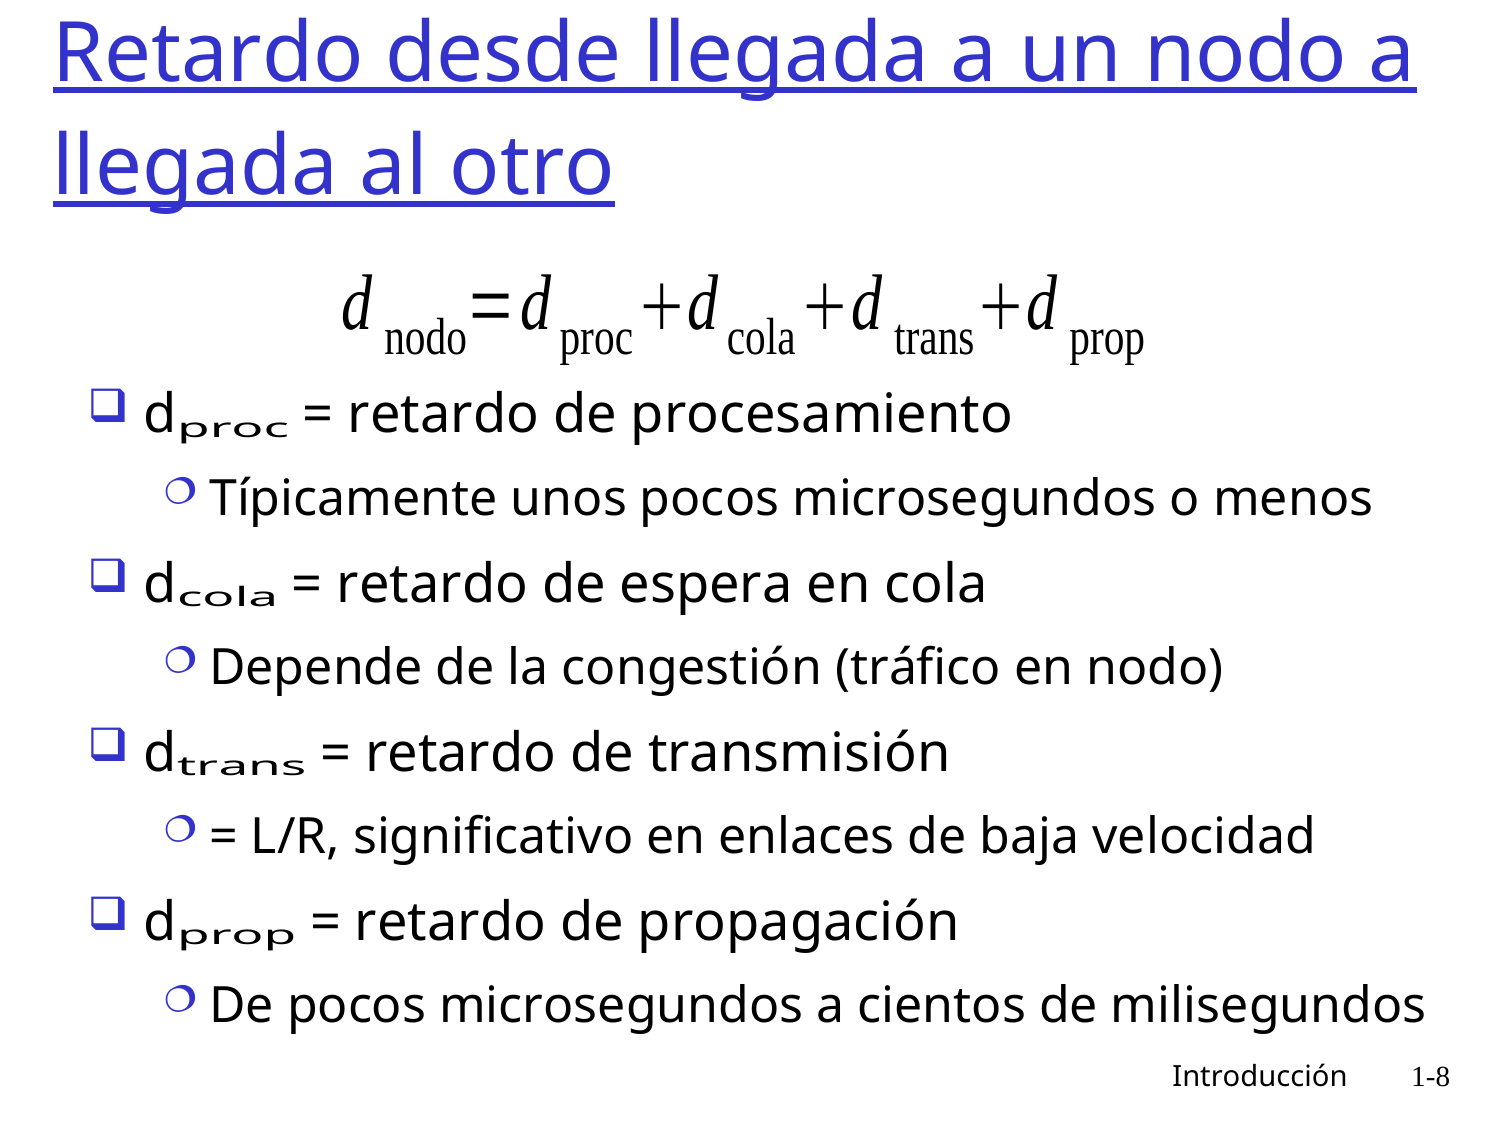

# Retardo desde llegada a un nodo a llegada al otro
dproc = retardo de procesamiento
Típicamente unos pocos microsegundos o menos
dcola = retardo de espera en cola
Depende de la congestión (tráfico en nodo)
dtrans = retardo de transmisión
= L/R, significativo en enlaces de baja velocidad
dprop = retardo de propagación
De pocos microsegundos a cientos de milisegundos
 Introducción